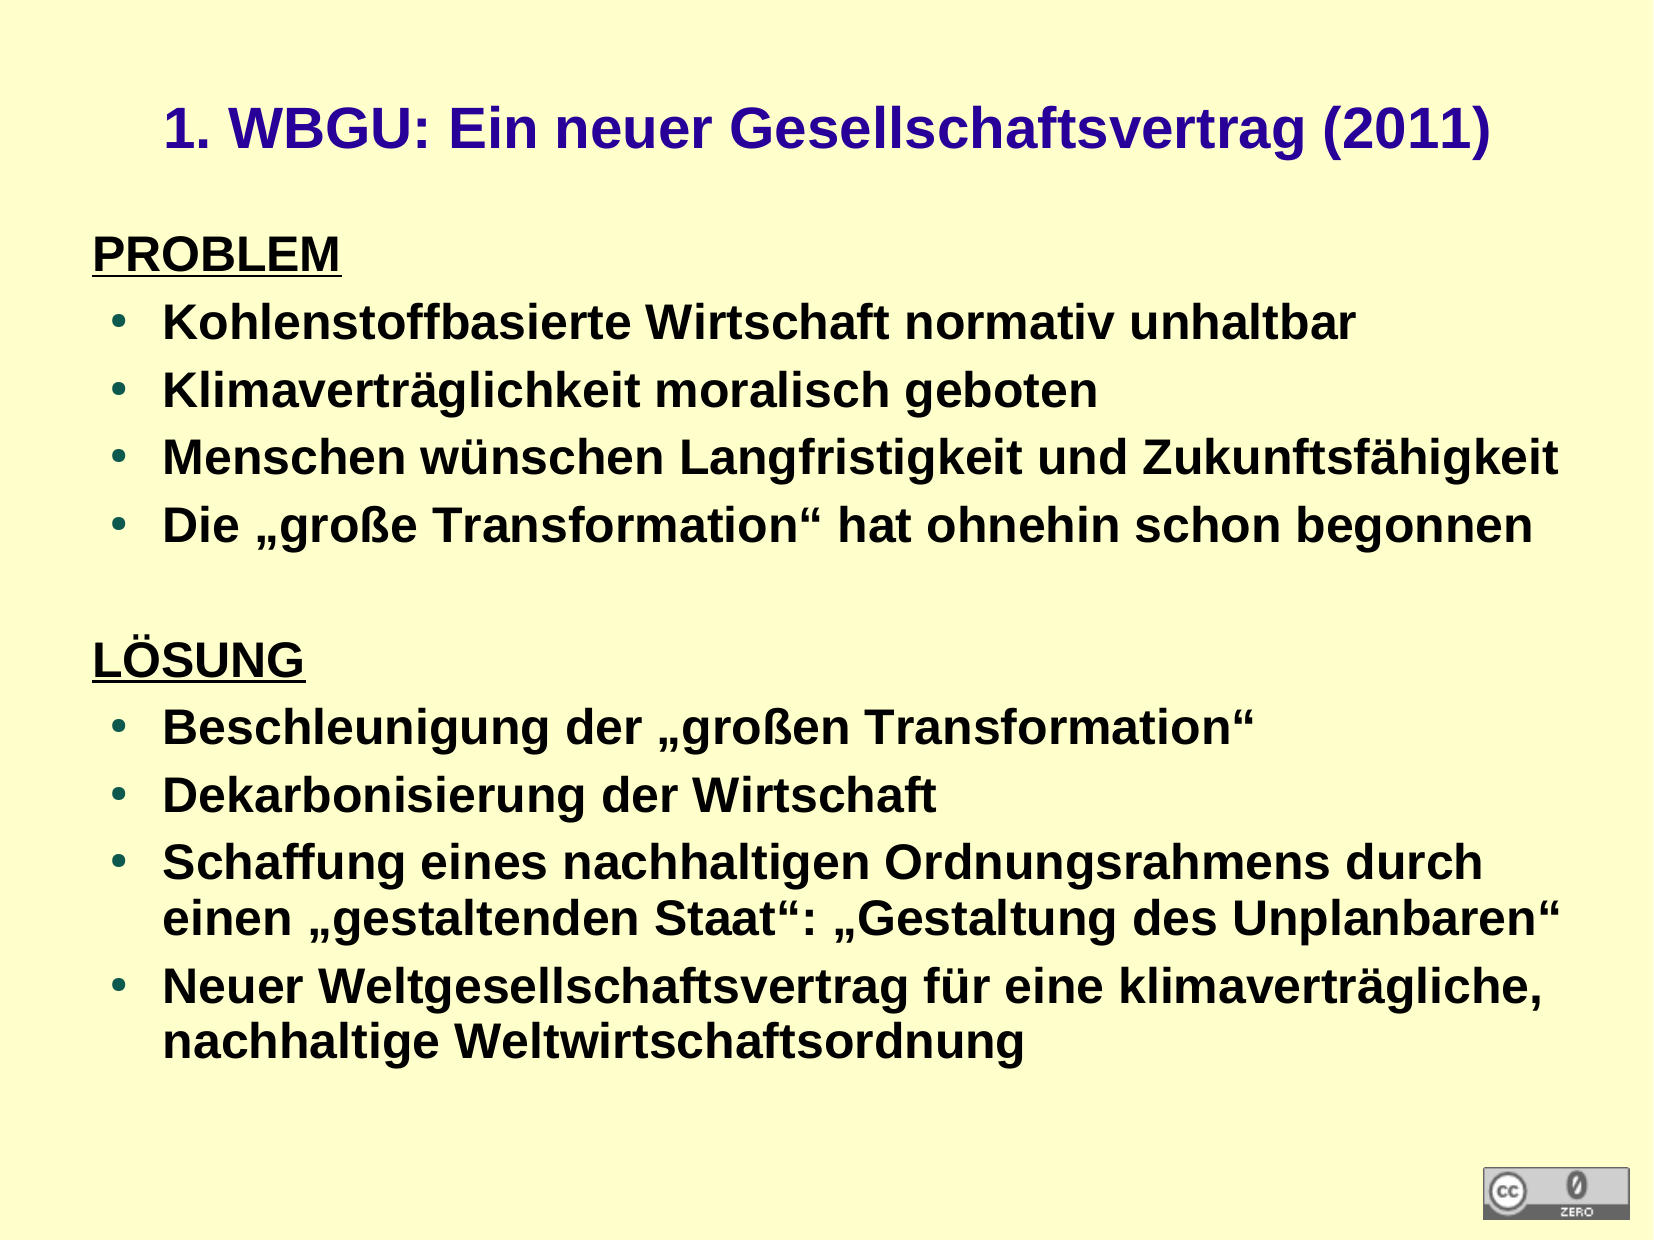

# 1. WBGU: Ein neuer Gesellschaftsvertrag (2011)
PROBLEM
Kohlenstoffbasierte Wirtschaft normativ unhaltbar
Klimaverträglichkeit moralisch geboten
Menschen wünschen Langfristigkeit und Zukunftsfähigkeit
Die „große Transformation“ hat ohnehin schon begonnen
LÖSUNG
Beschleunigung der „großen Transformation“
Dekarbonisierung der Wirtschaft
Schaffung eines nachhaltigen Ordnungsrahmens durch einen „gestaltenden Staat“: „Gestaltung des Unplanbaren“
Neuer Weltgesellschaftsvertrag für eine klimaverträgliche, nachhaltige Weltwirtschaftsordnung